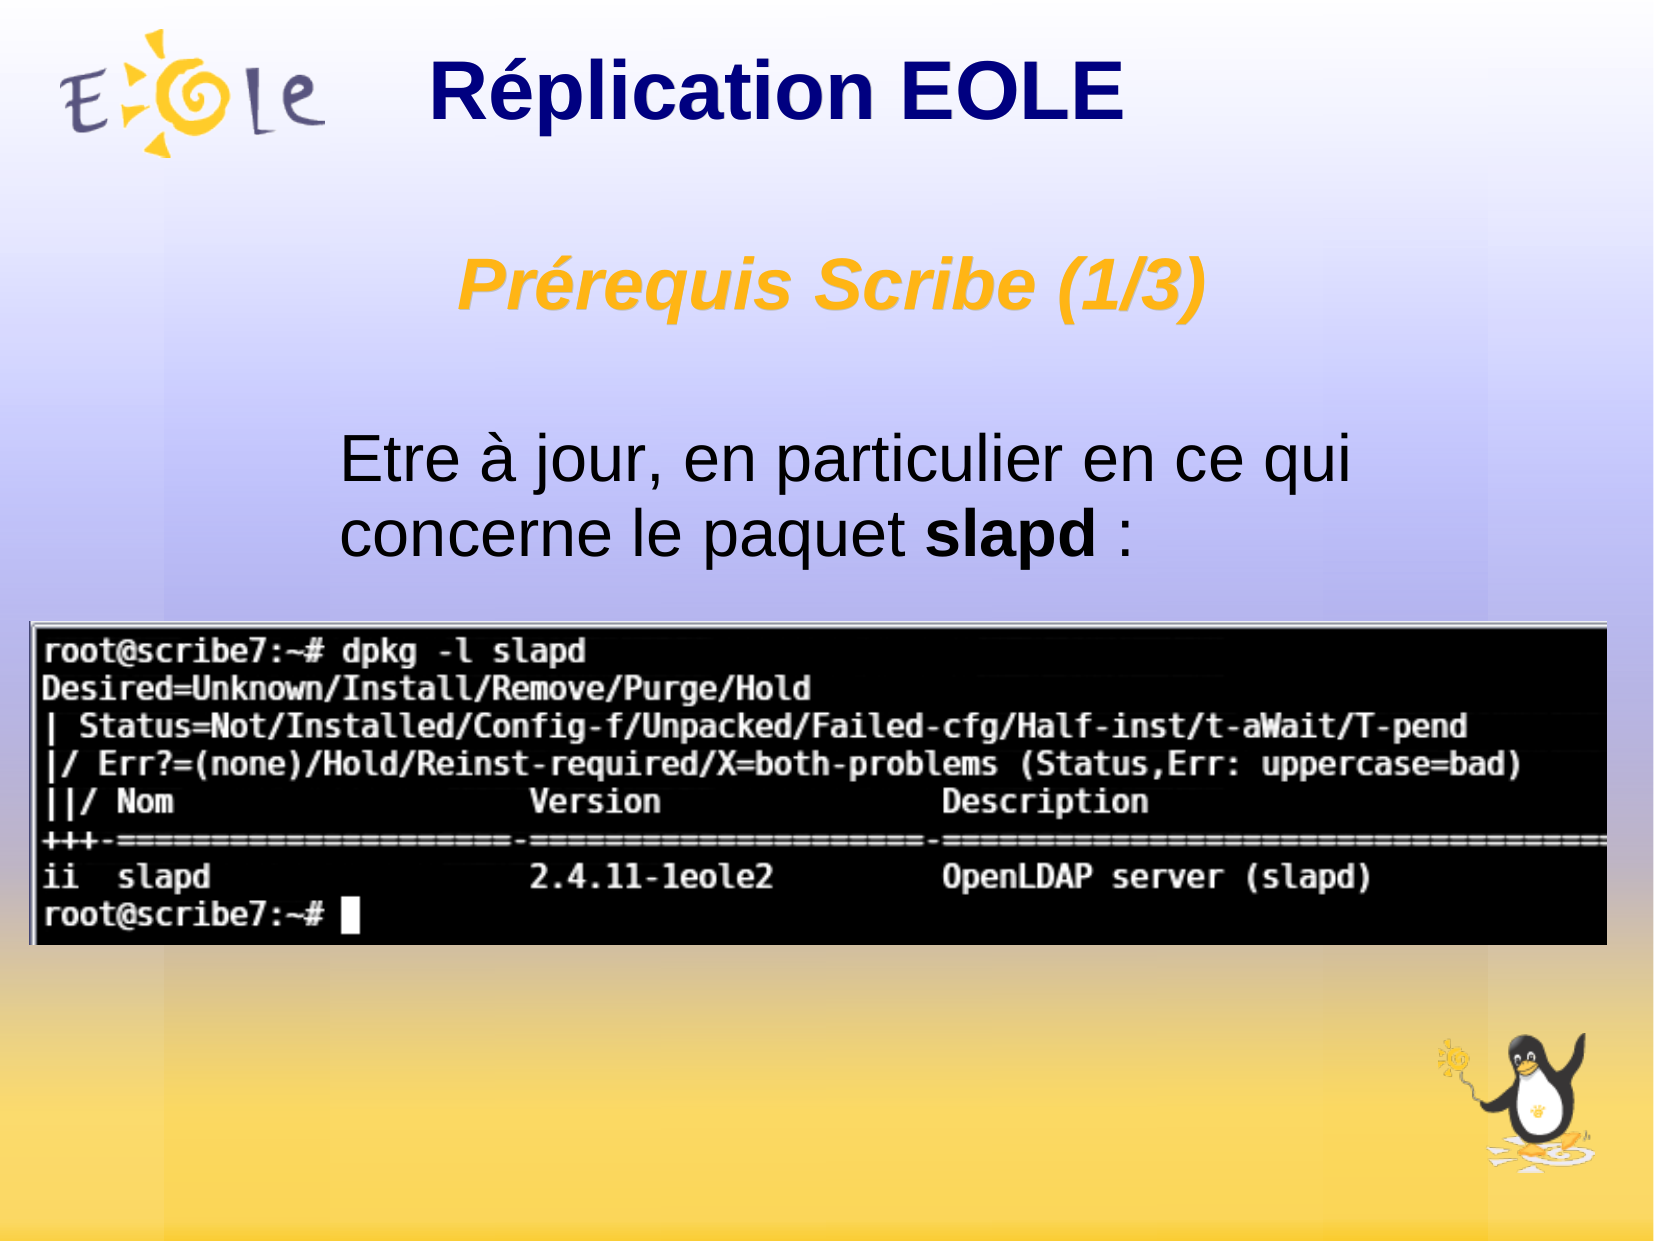

Réplication EOLE
Prérequis Scribe (1/3)
Etre à jour, en particulier en ce qui
concerne le paquet slapd :